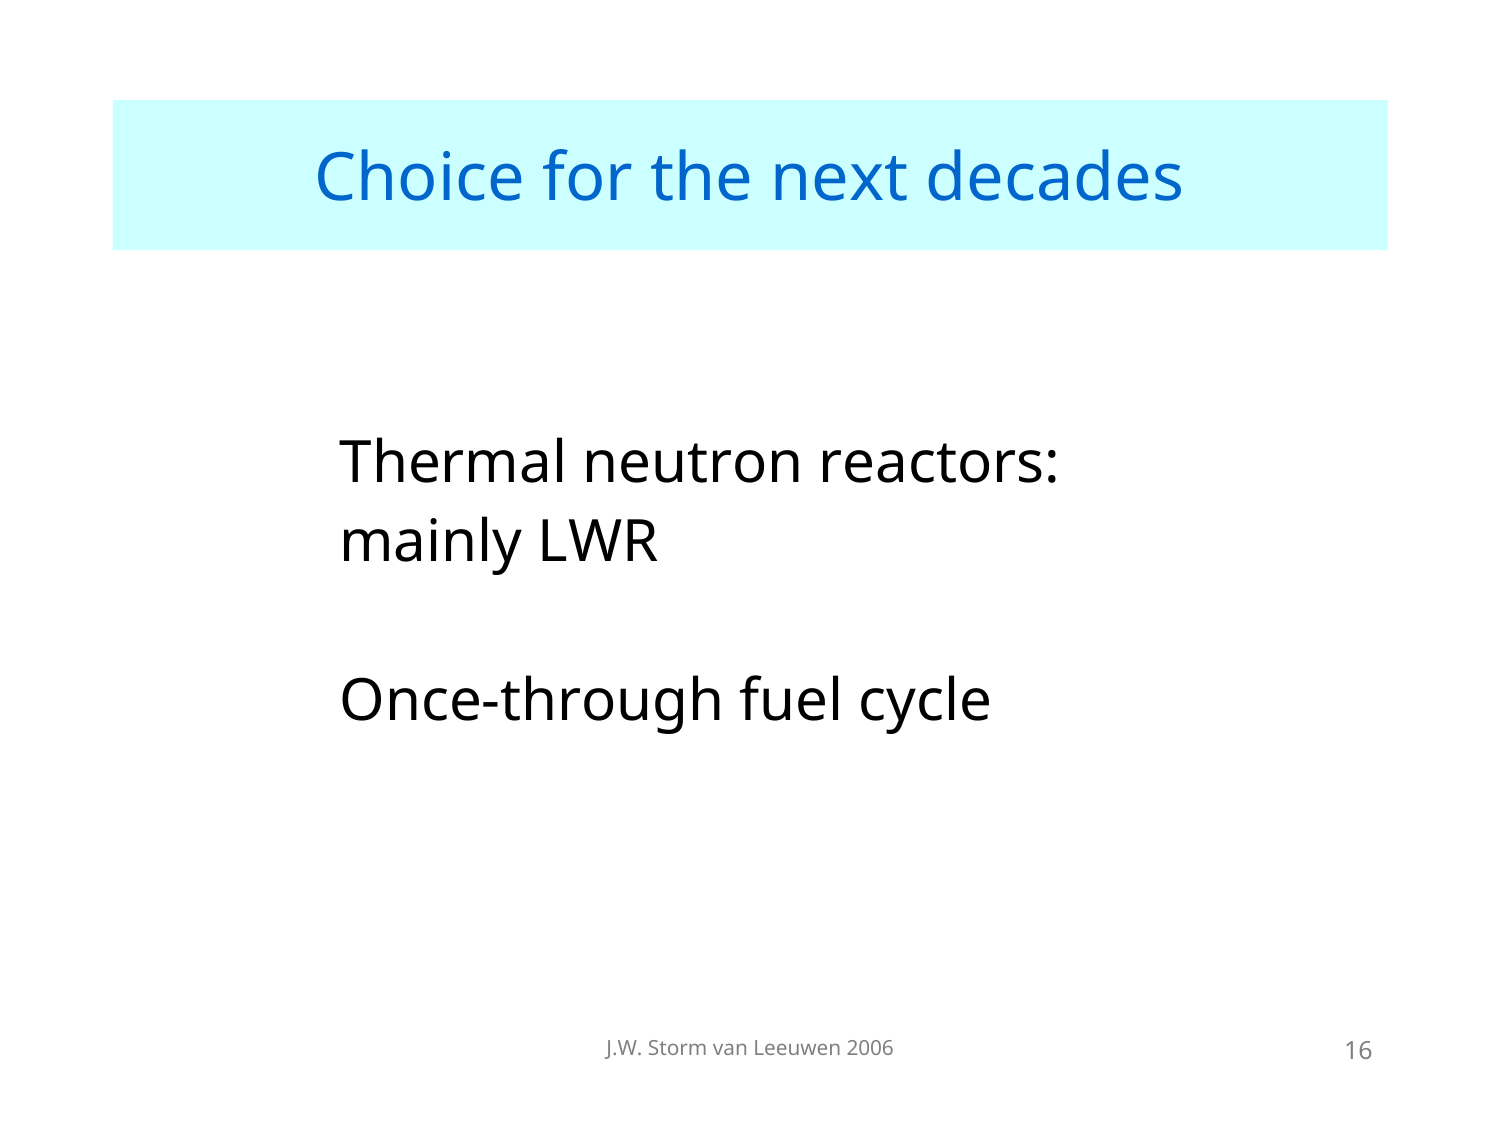

# Choice for the next decades
Thermal neutron reactors:
mainly LWR
Once-through fuel cycle
J.W. Storm van Leeuwen 2006
16